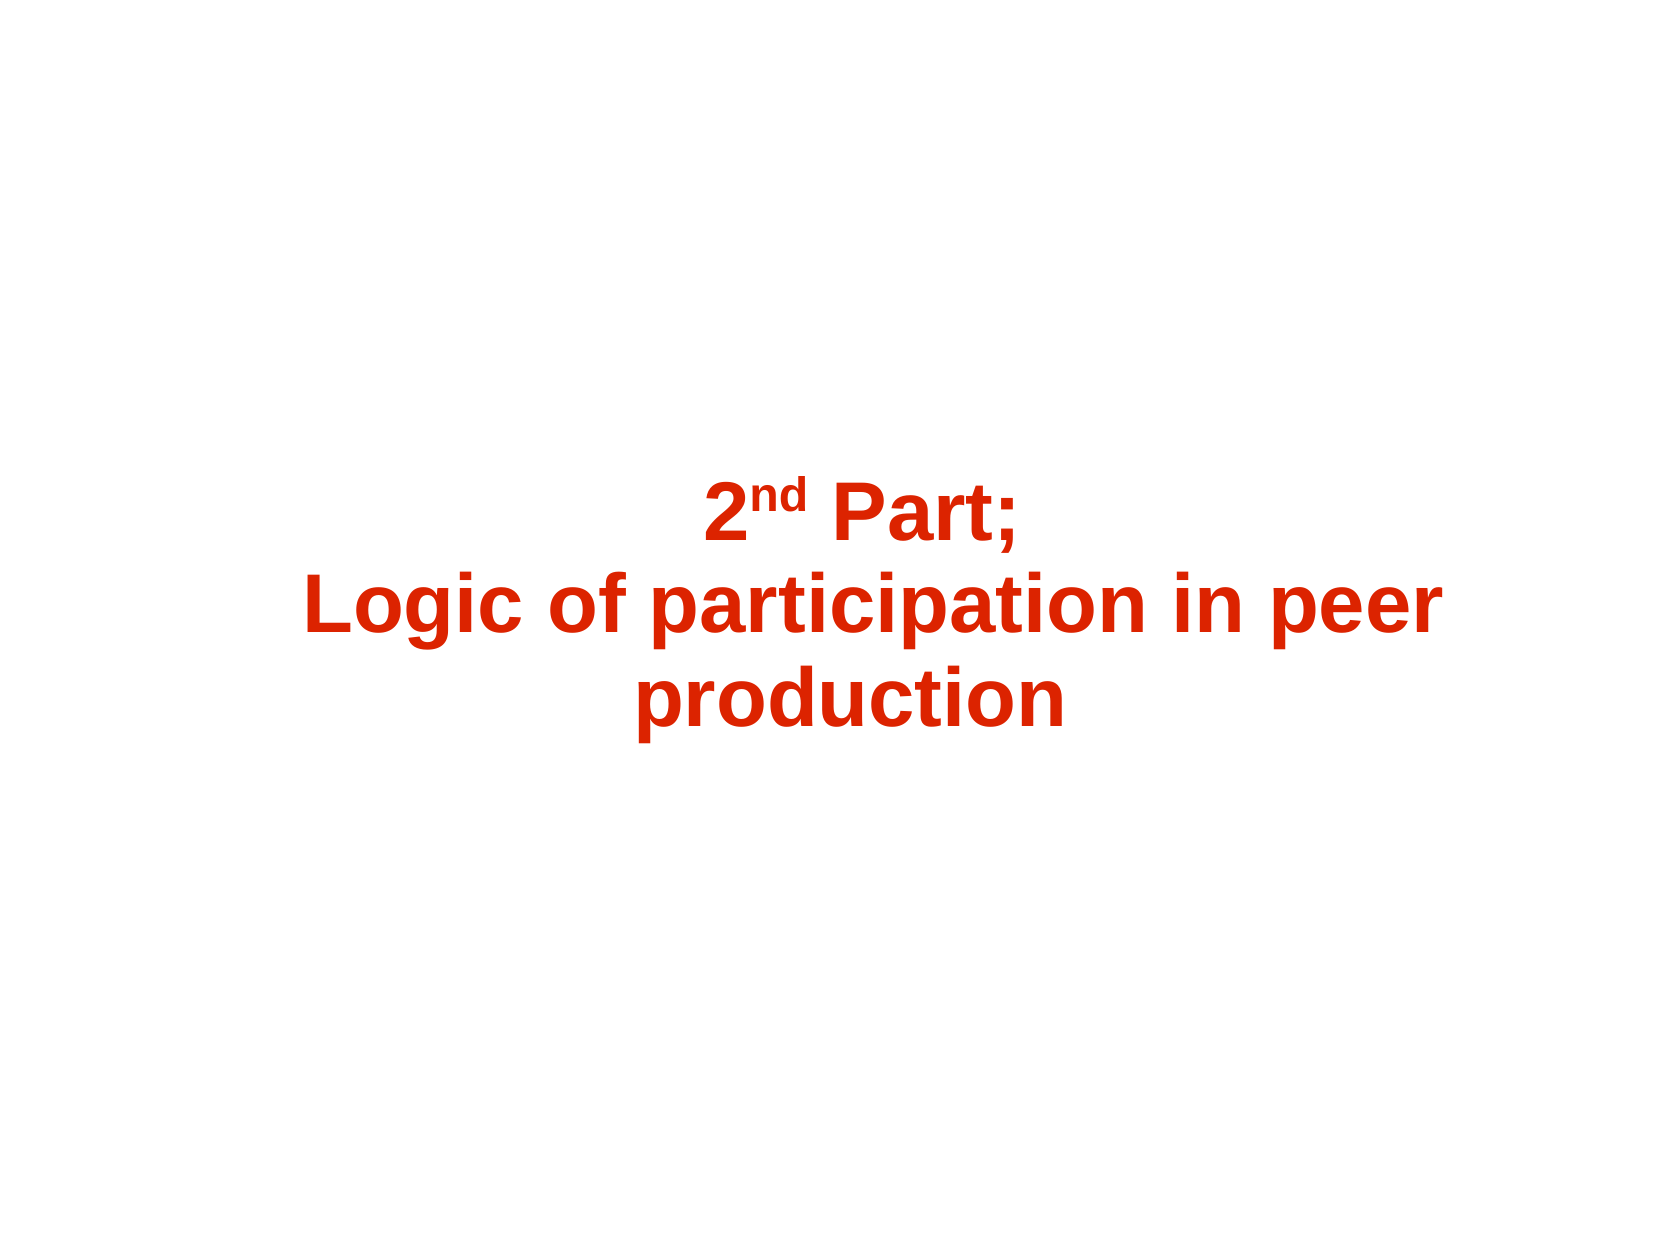

# 2nd Part; Logic of participation in peer production